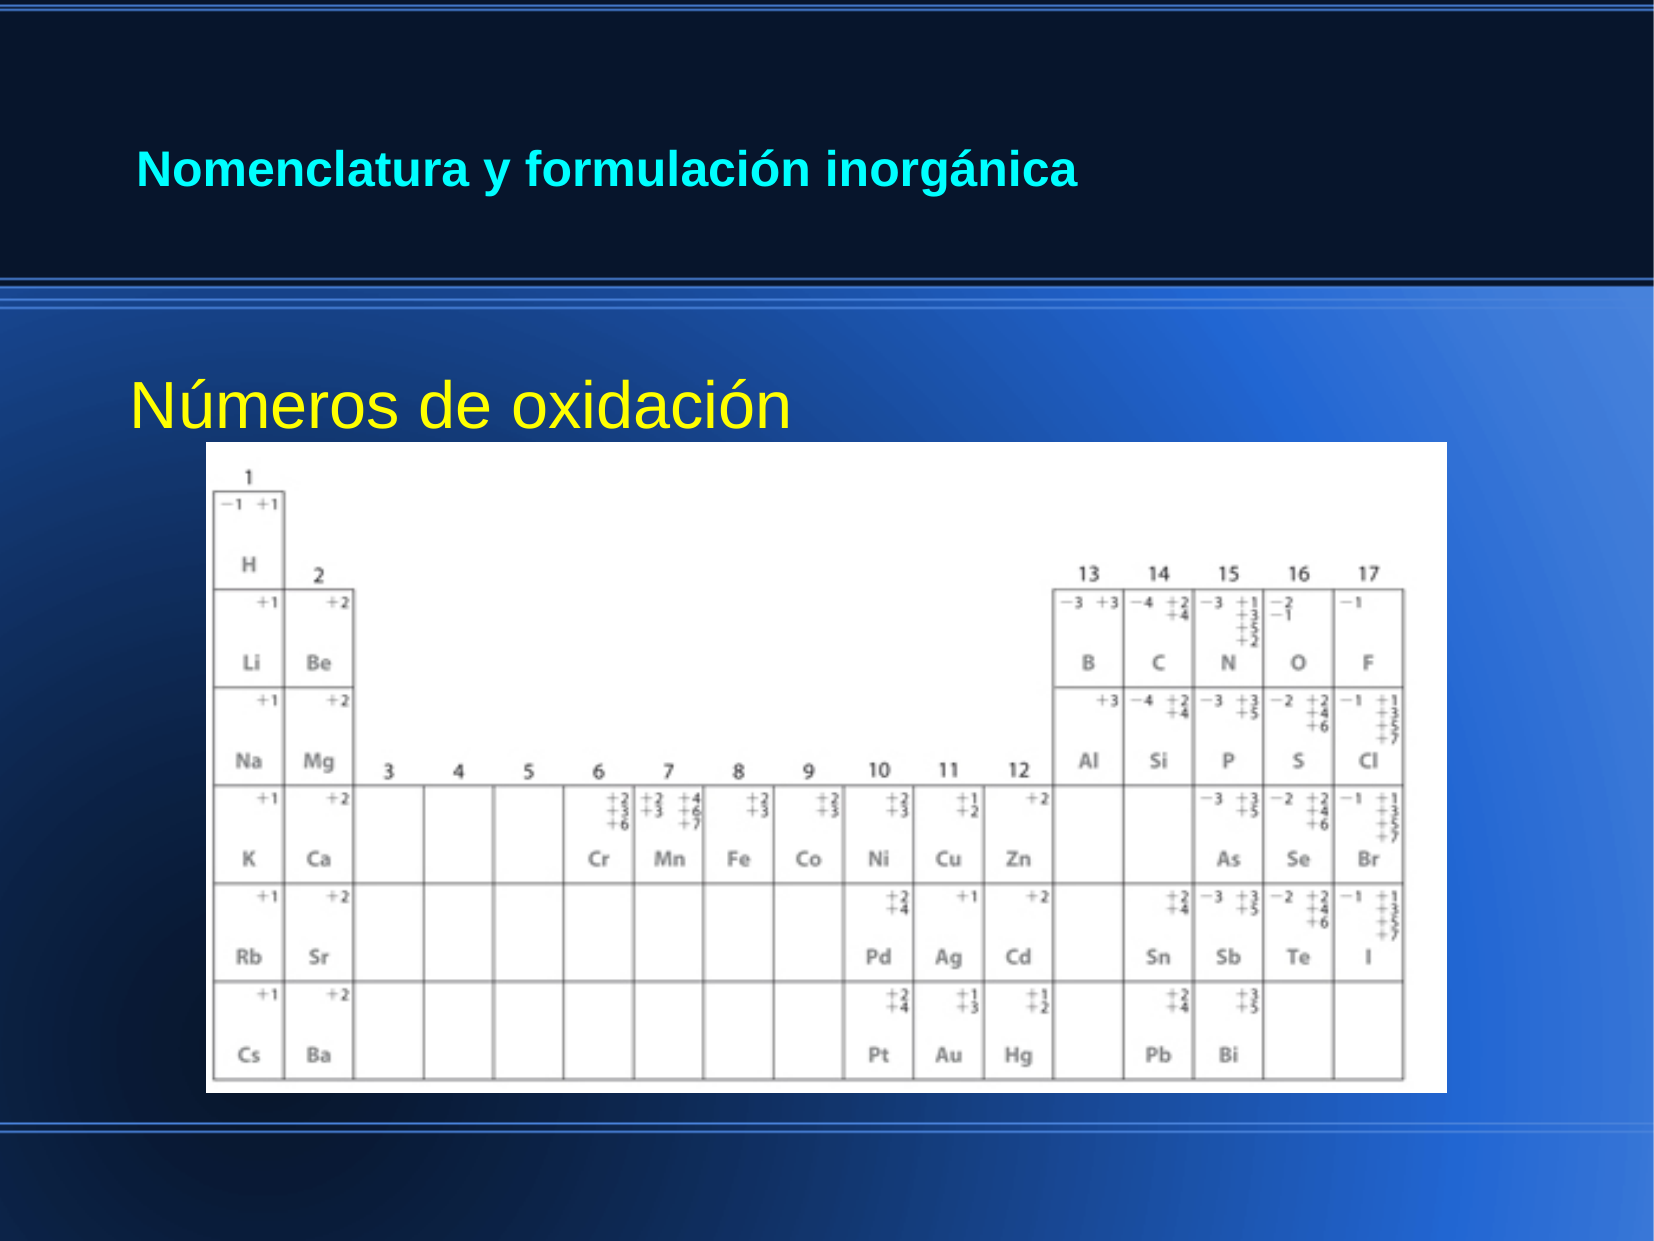

Nomenclatura y formulación inorgánica
# Números de oxidación